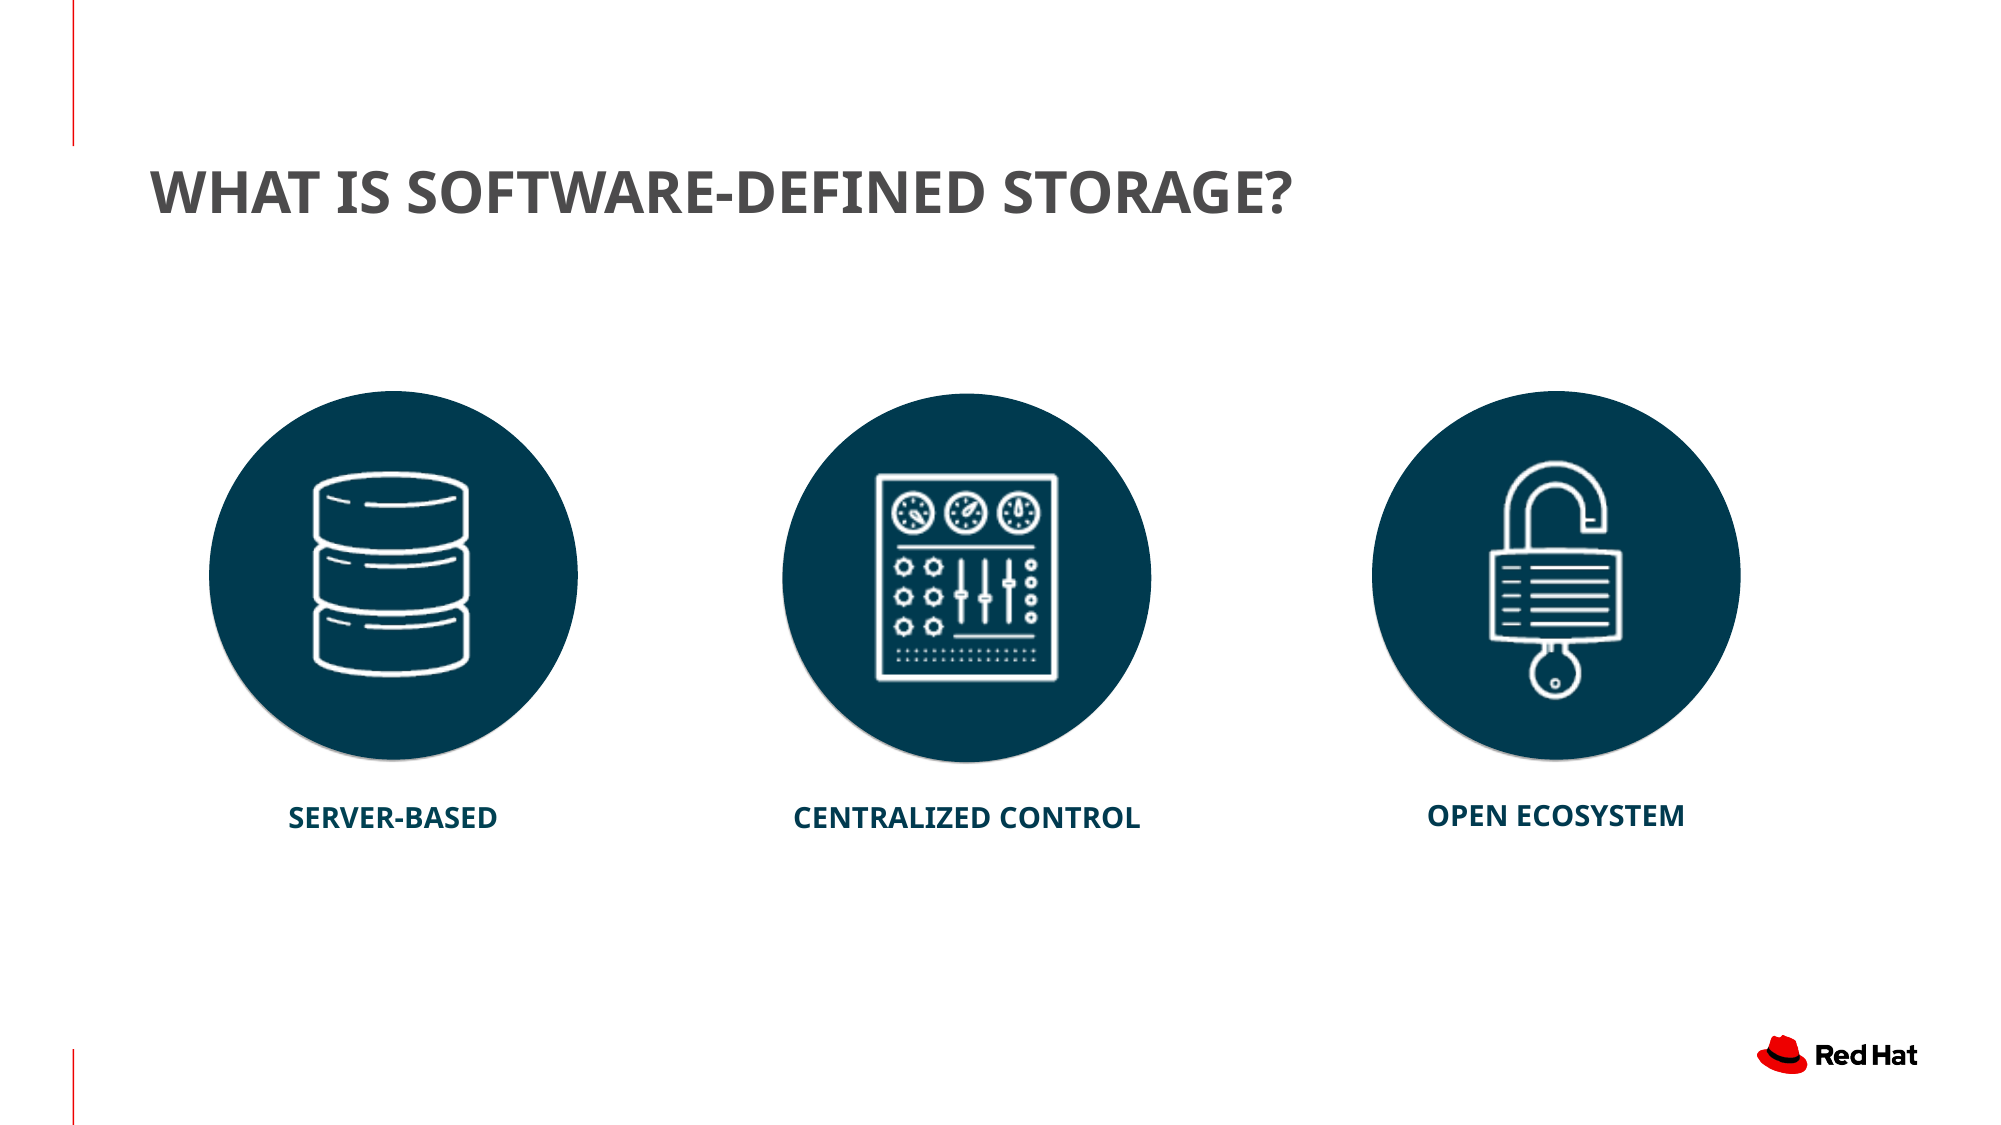

# What is software-defined Storage?
SERVER-BASED
OPEN ECOSYSTEM
CENTRALIZED CONTROL